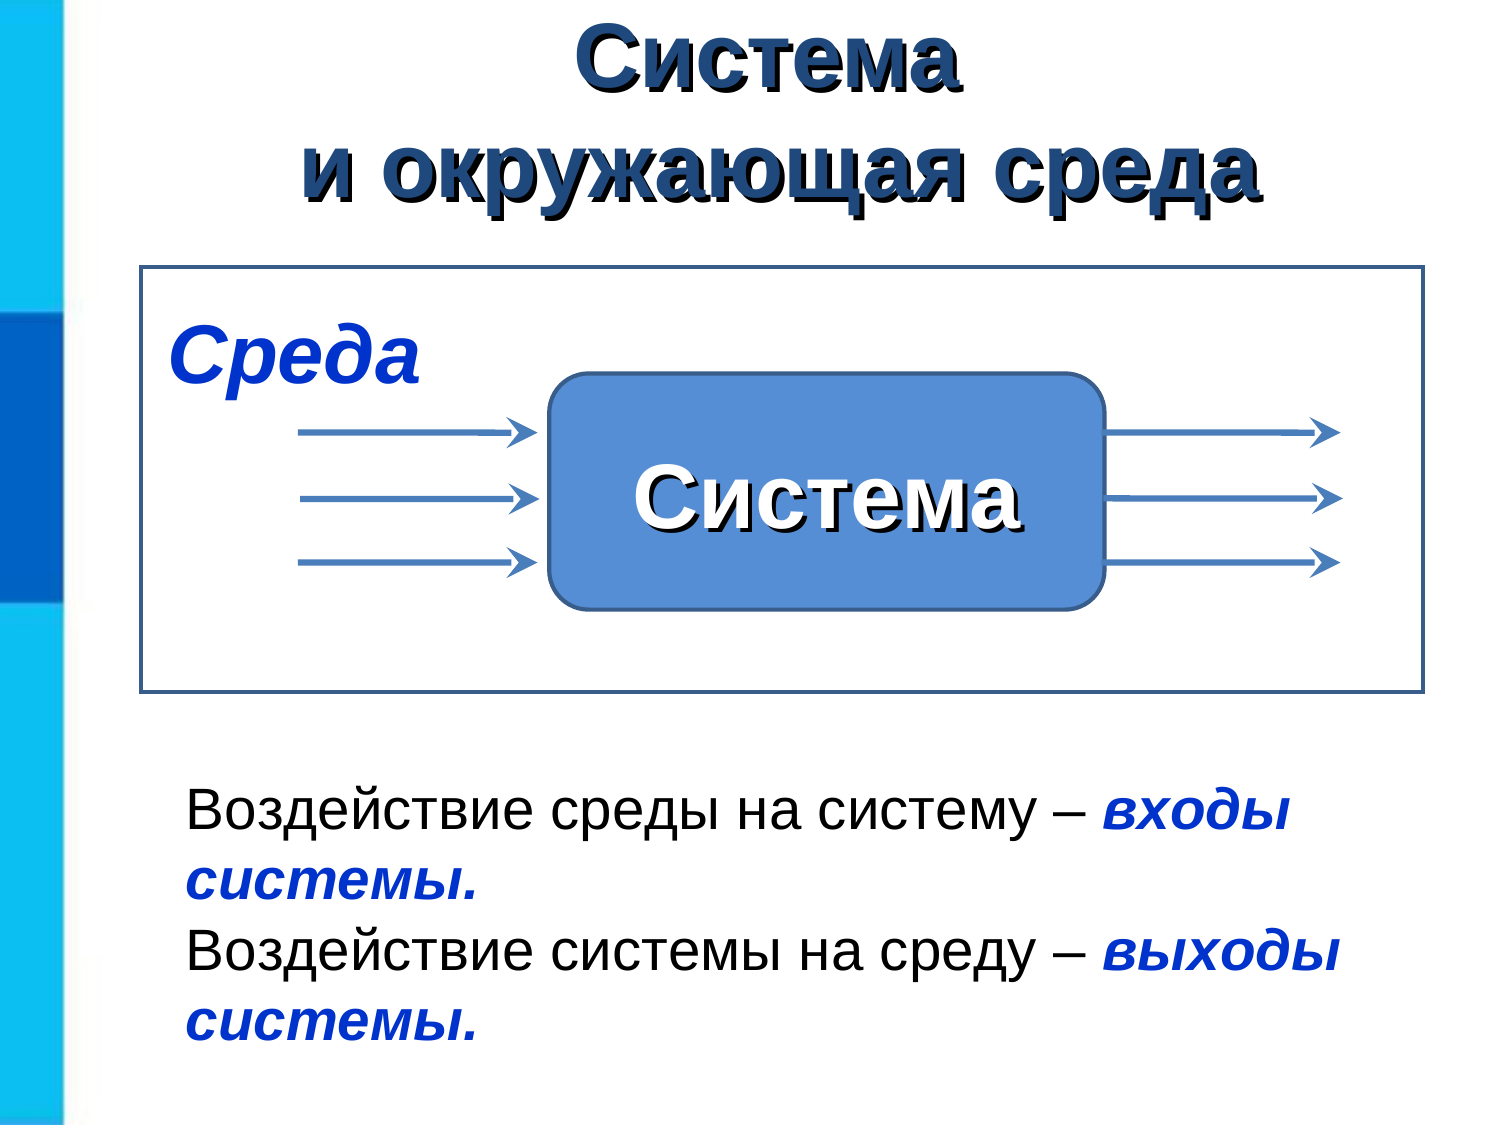

# Система и окружающая среда
Среда
Система
Воздействие среды на систему – входы системы.
Воздействие системы на среду – выходы системы.